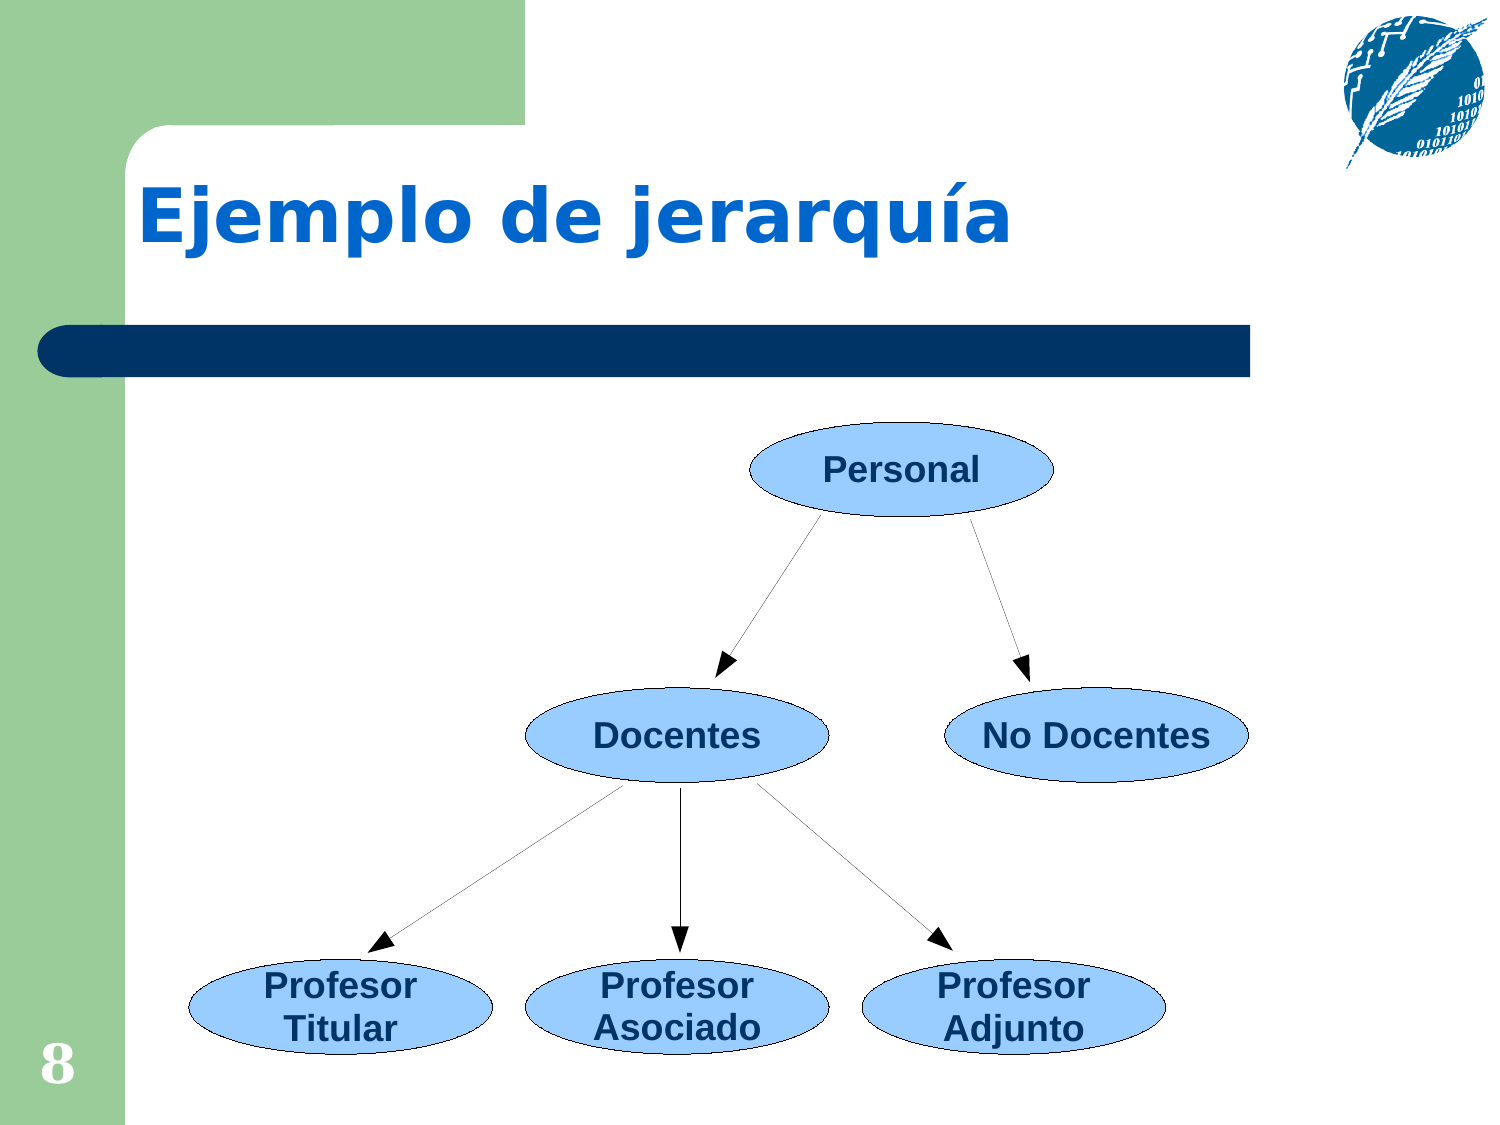

# Ejemplo de jerarquía
Personal
No Docentes
Docentes
Profesor
Asociado
Profesor
Titular
Profesor
Adjunto
8